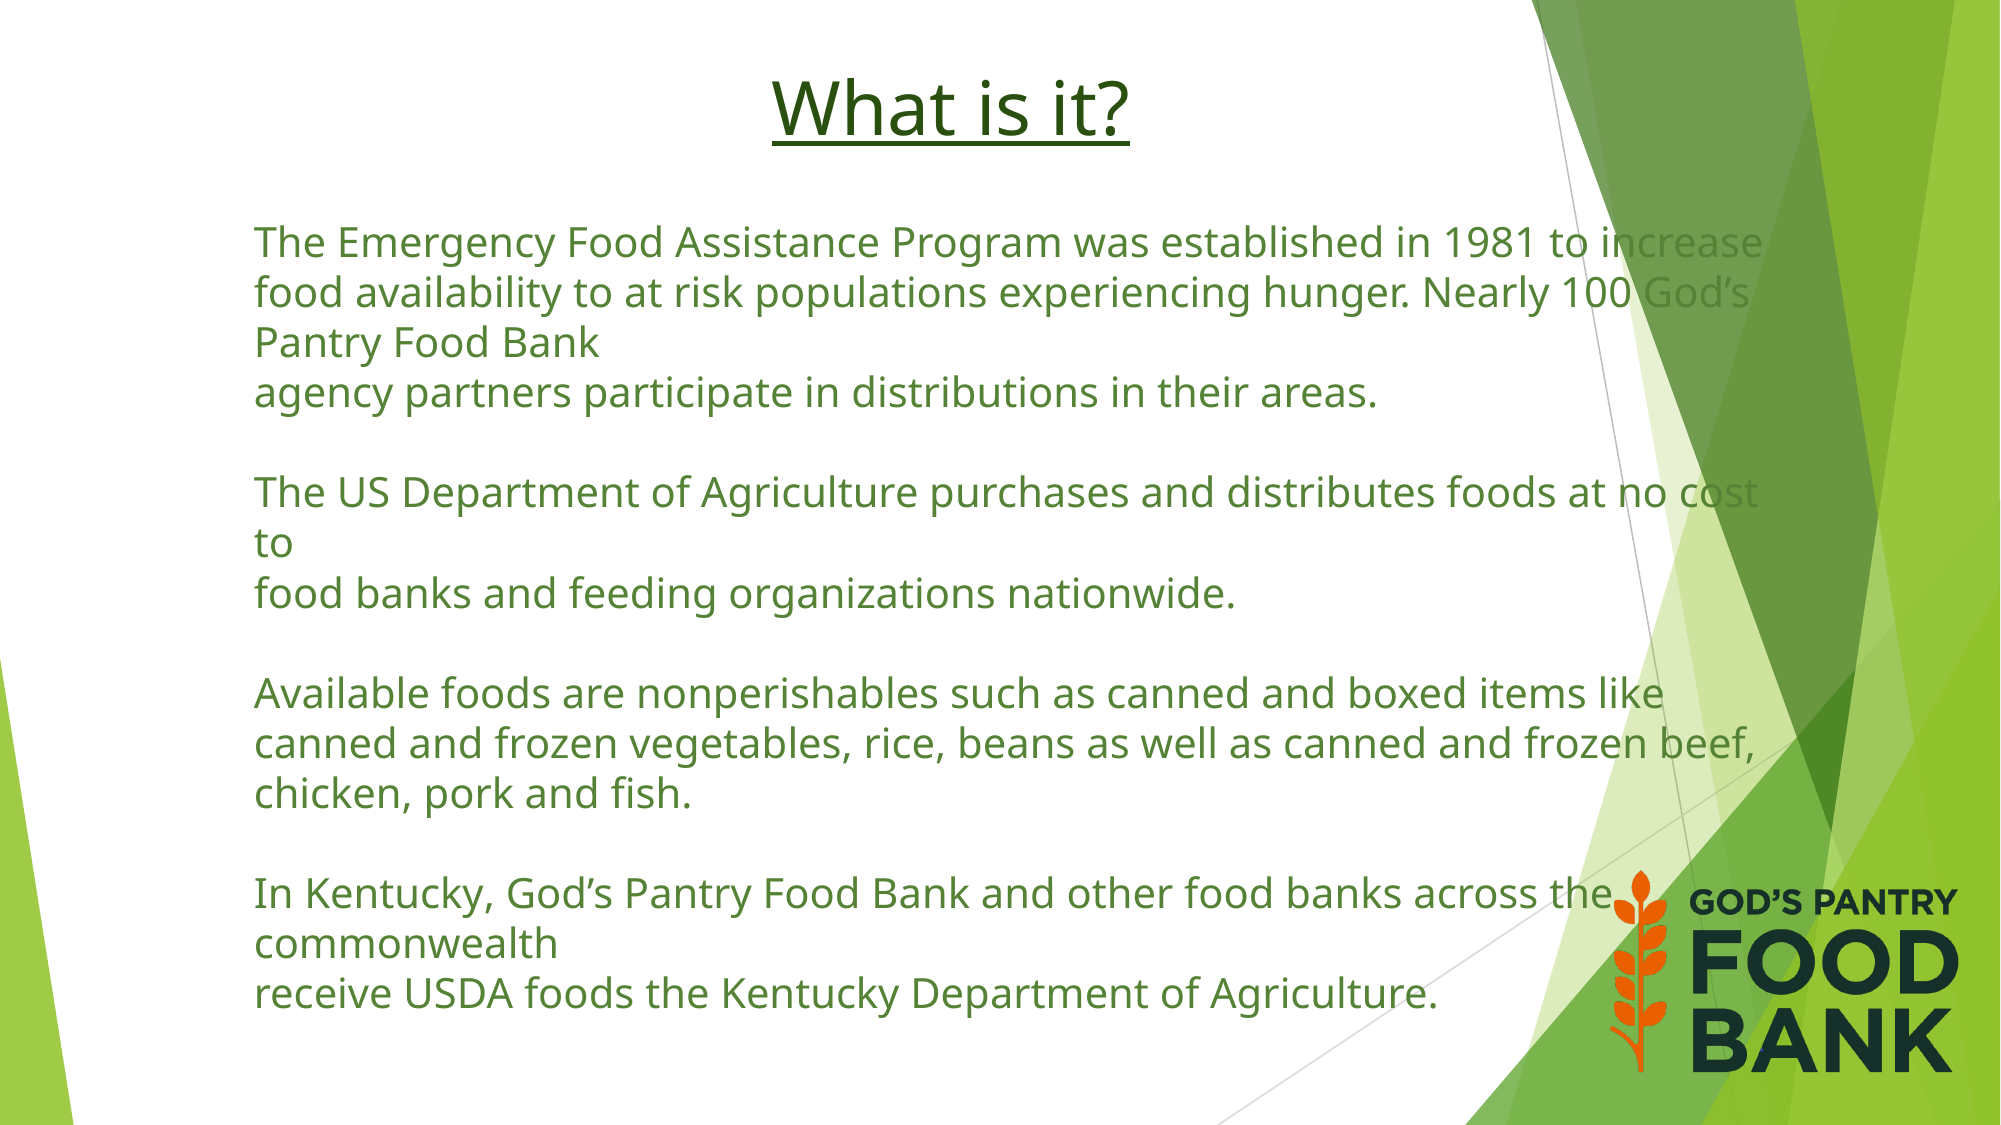

What is it?
The Emergency Food Assistance Program was established in 1981 to increase food availability to at risk populations experiencing hunger. Nearly 100 God’s Pantry Food Bank
agency partners participate in distributions in their areas.
The US Department of Agriculture purchases and distributes foods at no cost to
food banks and feeding organizations nationwide.
Available foods are nonperishables such as canned and boxed items like canned and frozen vegetables, rice, beans as well as canned and frozen beef, chicken, pork and fish.
In Kentucky, God’s Pantry Food Bank and other food banks across the commonwealth
receive USDA foods the Kentucky Department of Agriculture.